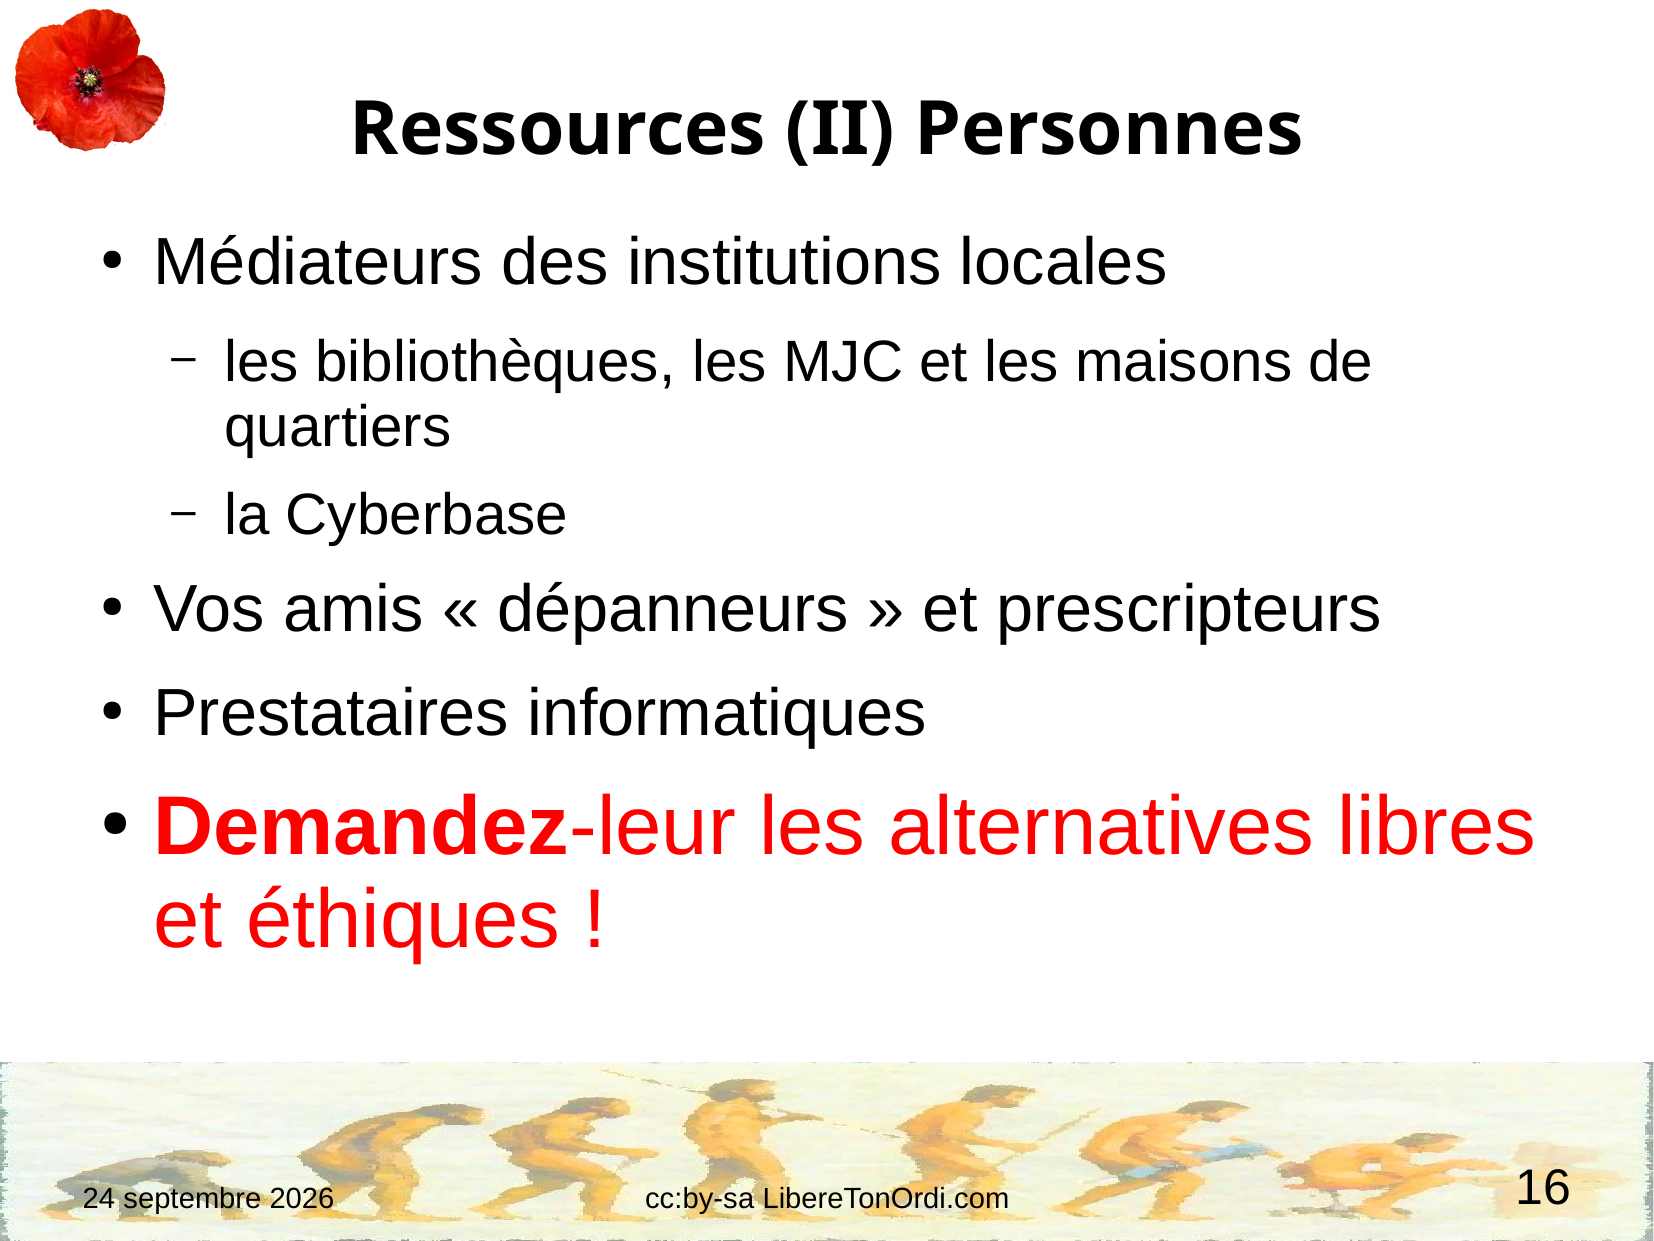

# Ressources (II) Personnes
Médiateurs des institutions locales
les bibliothèques, les MJC et les maisons de quartiers
la Cyberbase
Vos amis « dépanneurs » et prescripteurs
Prestataires informatiques
Demandez-leur les alternatives libres et éthiques !
cc:by-sa LibereTonOrdi.com
16